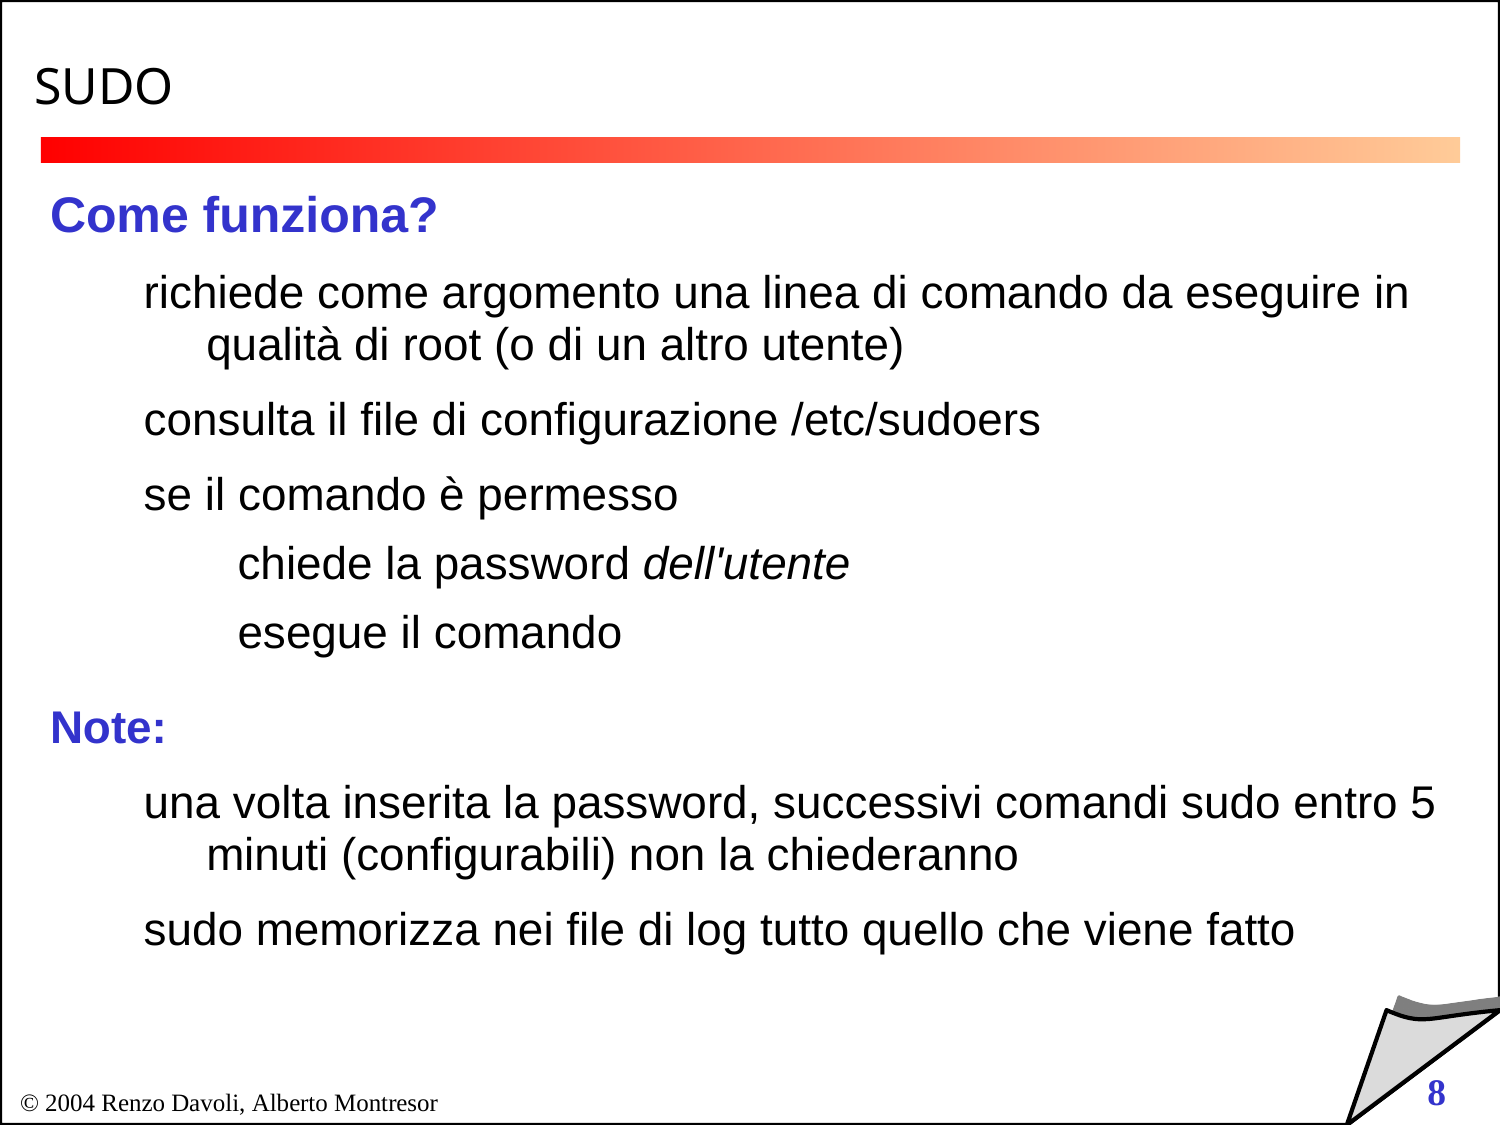

# SUDO
Come funziona?
richiede come argomento una linea di comando da eseguire in qualità di root (o di un altro utente)
consulta il file di configurazione /etc/sudoers
se il comando è permesso
chiede la password dell'utente
esegue il comando
Note:
una volta inserita la password, successivi comandi sudo entro 5 minuti (configurabili) non la chiederanno
sudo memorizza nei file di log tutto quello che viene fatto